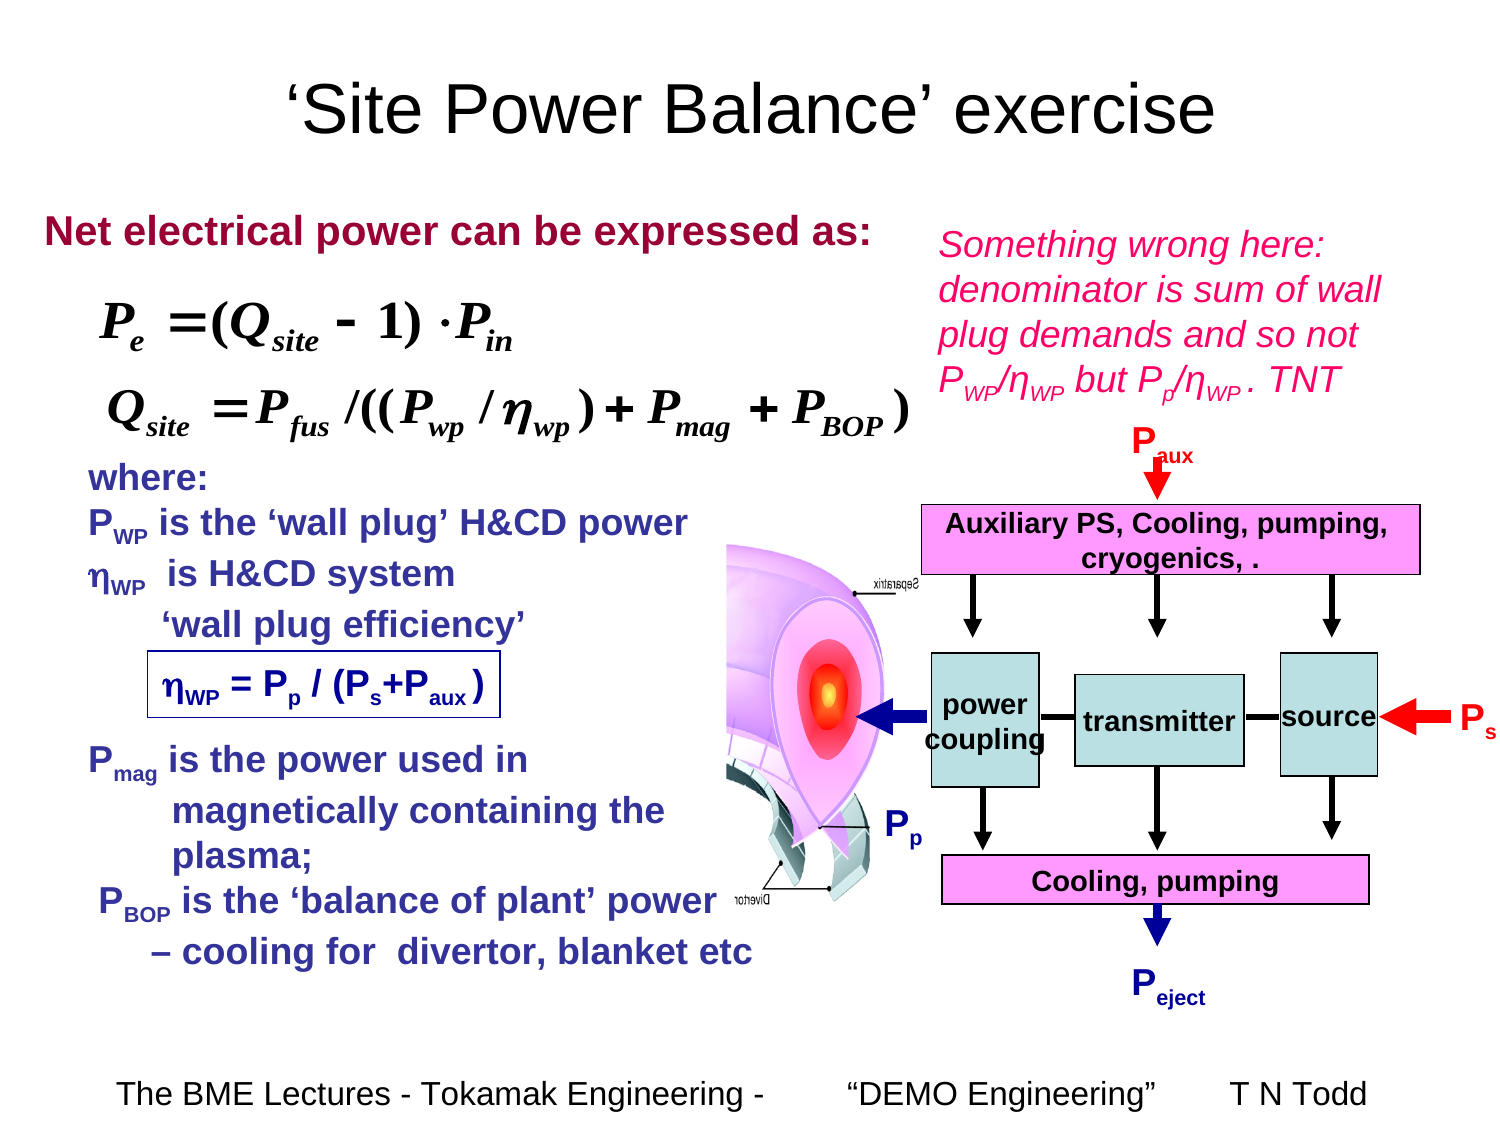

‘Site Power Balance’ exercise
Net electrical power can be expressed as:
Something wrong here: denominator is sum of wall plug demands and so not PWP/ηWP but Pp/ηWP . TNT
Paux
Auxiliary PS, Cooling, pumping,
cryogenics, .
power
coupling
source
transmitter
Ps
Pp
Cooling, pumping
Peject
 where:
 PWP is the ‘wall plug’ H&CD power
 WP is H&CD system
 ‘wall plug efficiency’
 Pmag is the power used in
 magnetically containing the
 plasma;
 PBOP is the ‘balance of plant’ power
 – cooling for divertor, blanket etc
WP = Pp / (Ps+Paux )